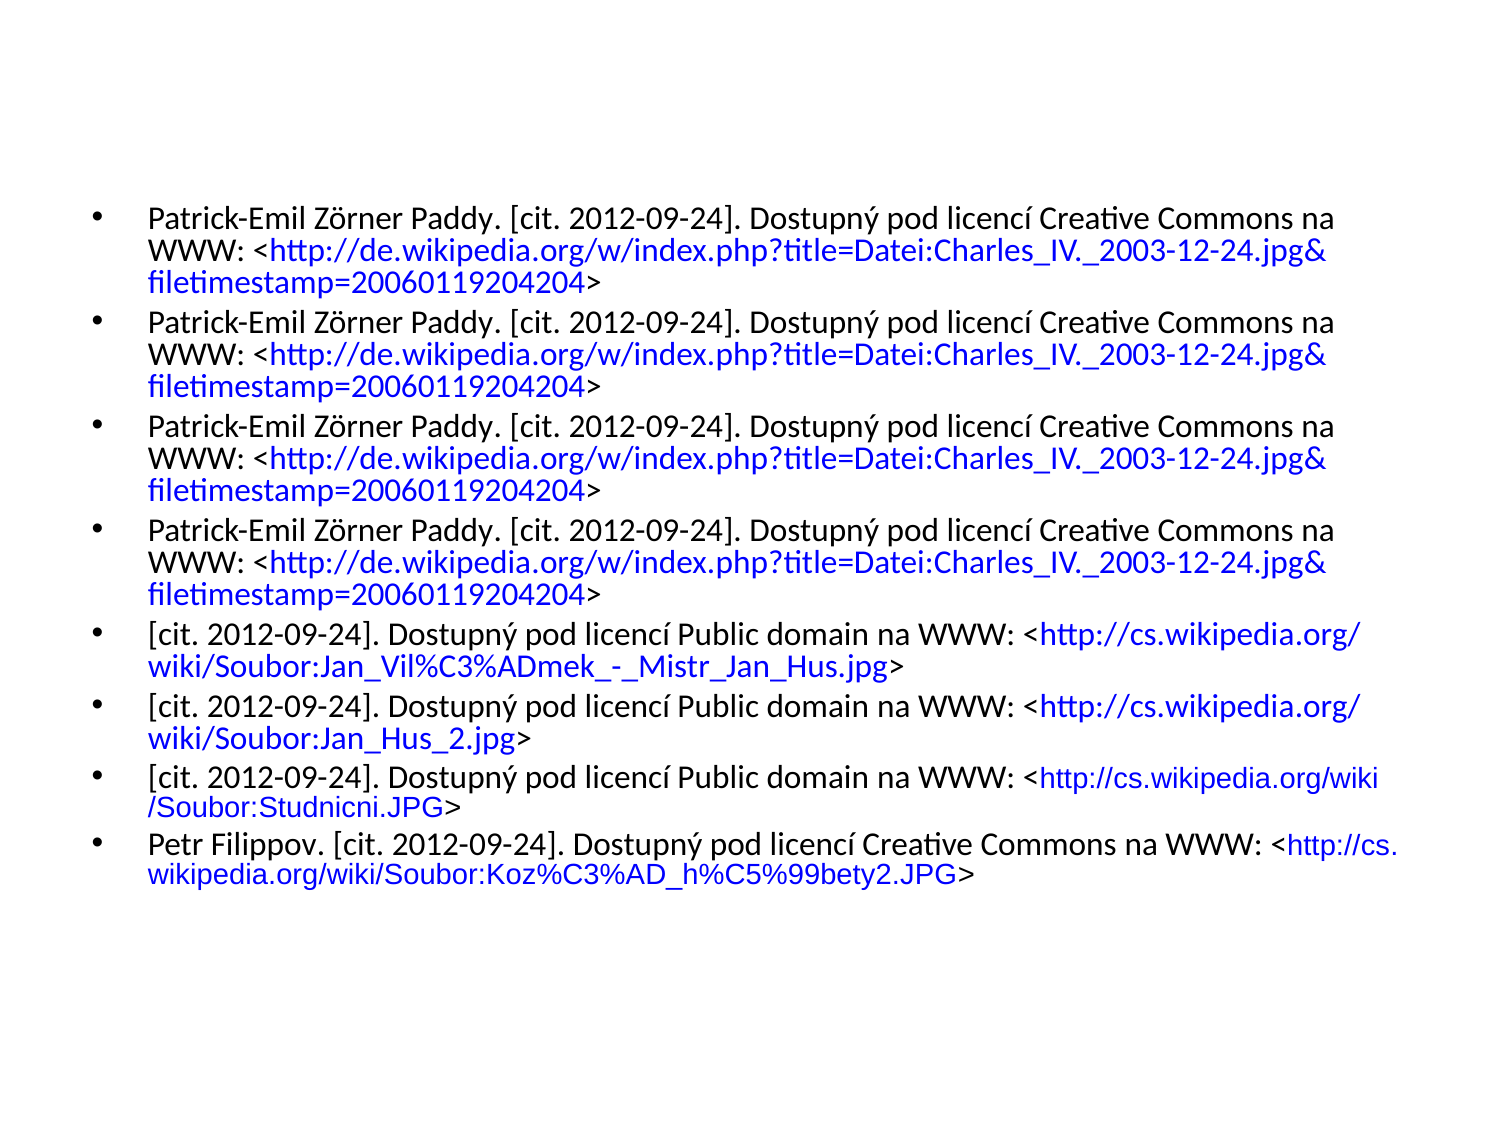

# Patrick-Emil Zörner Paddy. [cit. 2012-09-24]. Dostupný pod licencí Creative Commons na WWW: <http://de.wikipedia.org/w/index.php?title=Datei:Charles_IV._2003-12-24.jpg&filetimestamp=20060119204204>
Patrick-Emil Zörner Paddy. [cit. 2012-09-24]. Dostupný pod licencí Creative Commons na WWW: <http://de.wikipedia.org/w/index.php?title=Datei:Charles_IV._2003-12-24.jpg&filetimestamp=20060119204204>
Patrick-Emil Zörner Paddy. [cit. 2012-09-24]. Dostupný pod licencí Creative Commons na WWW: <http://de.wikipedia.org/w/index.php?title=Datei:Charles_IV._2003-12-24.jpg&filetimestamp=20060119204204>
Patrick-Emil Zörner Paddy. [cit. 2012-09-24]. Dostupný pod licencí Creative Commons na WWW: <http://de.wikipedia.org/w/index.php?title=Datei:Charles_IV._2003-12-24.jpg&filetimestamp=20060119204204>
[cit. 2012-09-24]. Dostupný pod licencí Public domain na WWW: <http://cs.wikipedia.org/wiki/Soubor:Jan_Vil%C3%ADmek_-_Mistr_Jan_Hus.jpg>
[cit. 2012-09-24]. Dostupný pod licencí Public domain na WWW: <http://cs.wikipedia.org/wiki/Soubor:Jan_Hus_2.jpg>
[cit. 2012-09-24]. Dostupný pod licencí Public domain na WWW: <http://cs.wikipedia.org/wiki/Soubor:Studnicni.JPG>
Petr Filippov. [cit. 2012-09-24]. Dostupný pod licencí Creative Commons na WWW: <http://cs.wikipedia.org/wiki/Soubor:Koz%C3%AD_h%C5%99bety2.JPG>